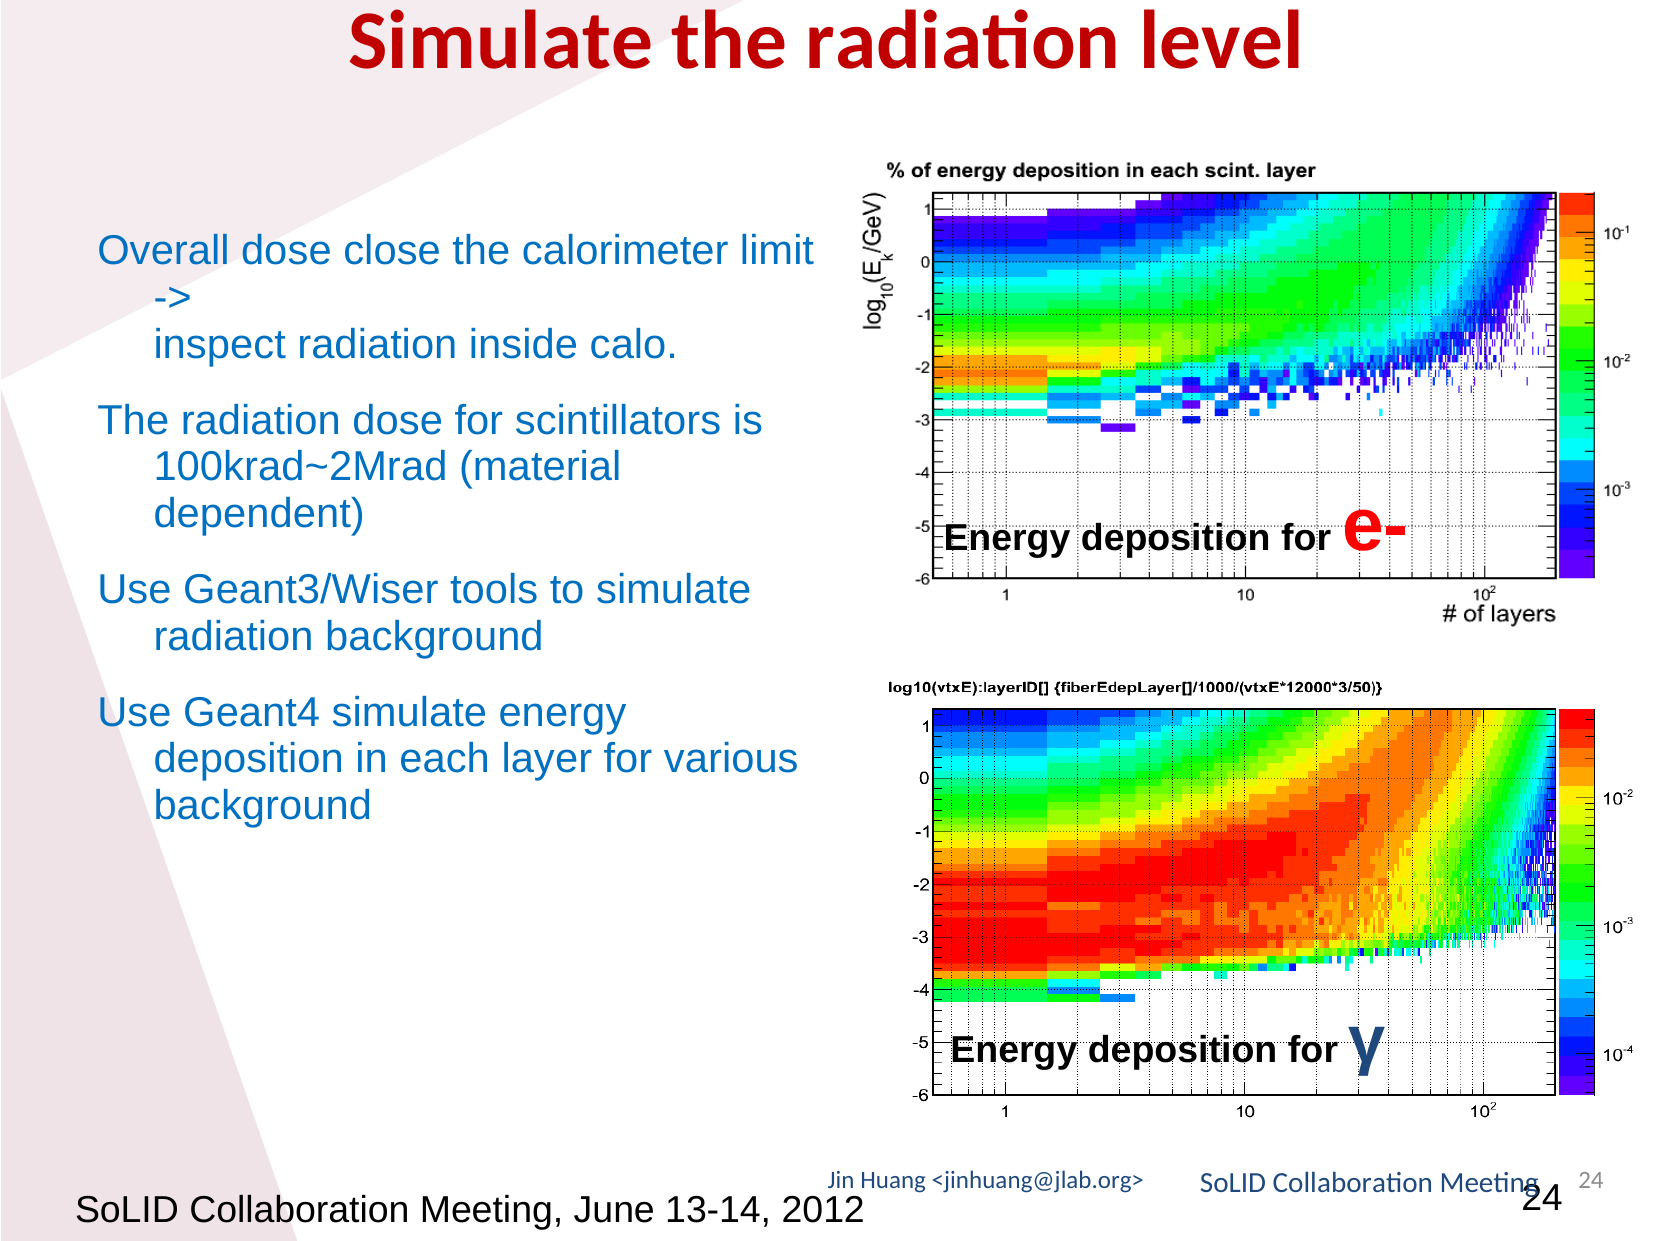

Simulate the radiation level
Energy deposition for e-
# Overall dose close the calorimeter limit -> inspect radiation inside calo.
The radiation dose for scintillators is 100krad~2Mrad (material dependent)
Use Geant3/Wiser tools to simulate radiation background
Use Geant4 simulate energy deposition in each layer for various background
Energy deposition for γ
Jin Huang <jinhuang@jlab.org>
SoLID Collaboration Meeting
24